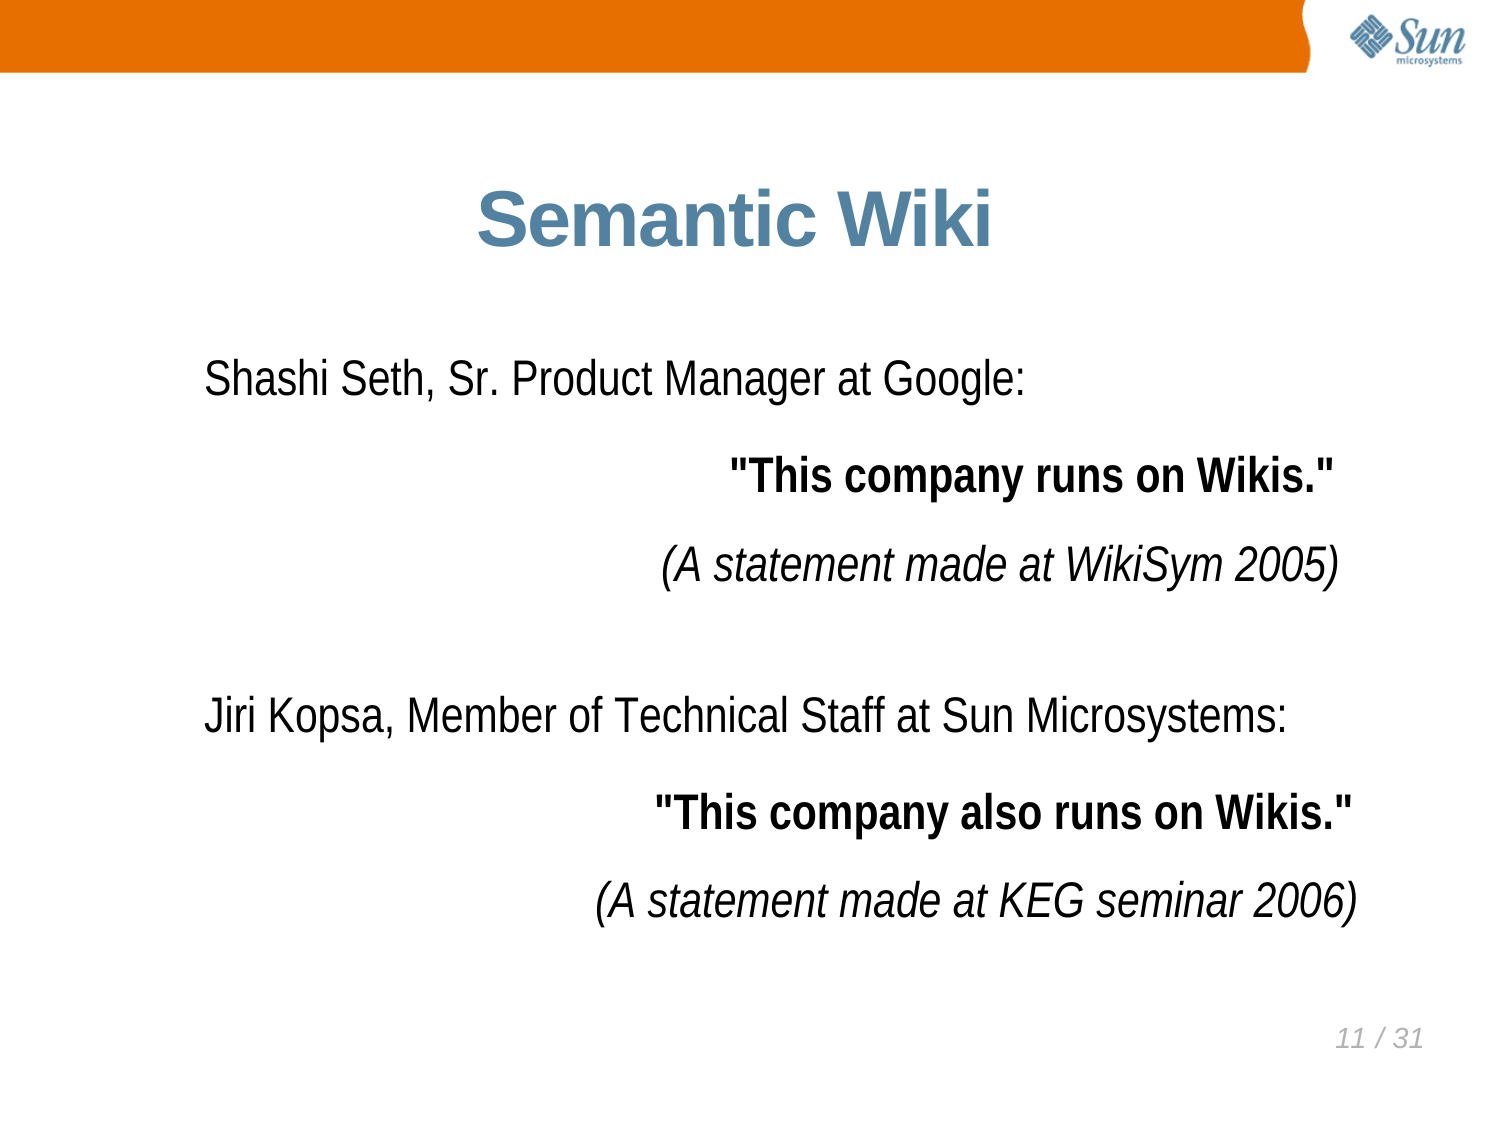

# Semantic Wiki
Shashi Seth, Sr. Product Manager at Google:
 							"This company runs on Wikis."
(A statement made at WikiSym 2005)
Jiri Kopsa, Member of Technical Staff at Sun Microsystems:
 						"This company also runs on Wikis."
(A statement made at KEG seminar 2006)
11